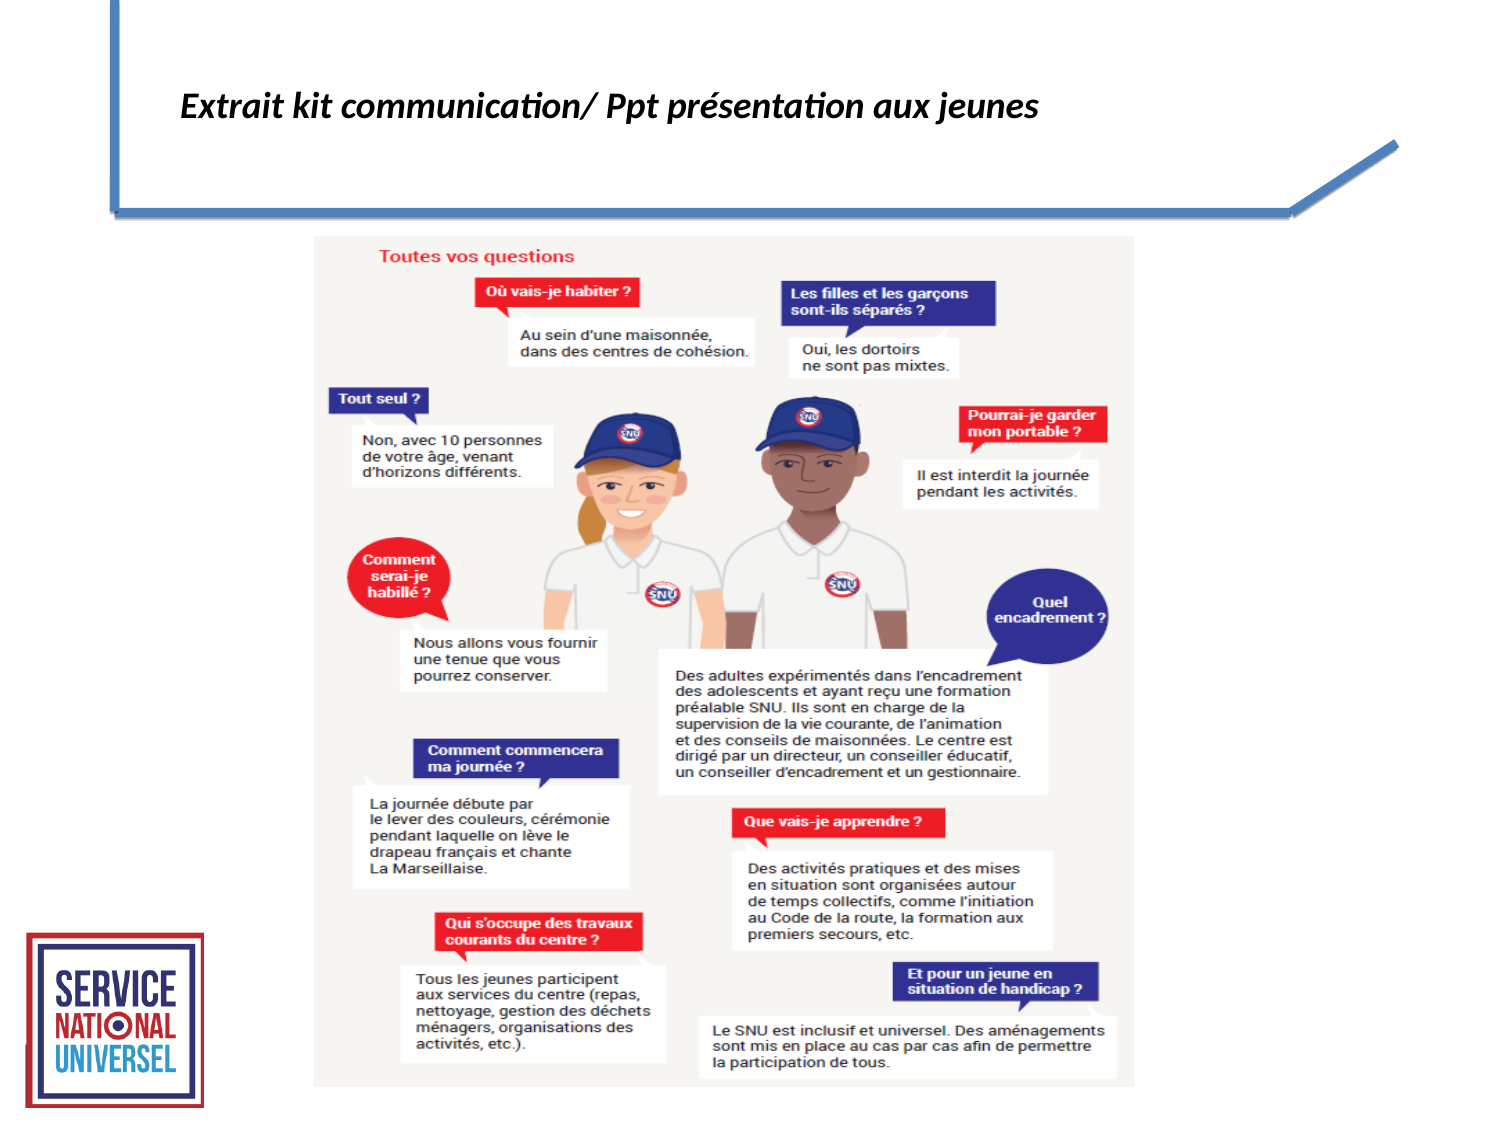

Extrait kit communication/ Ppt présentation aux jeunes